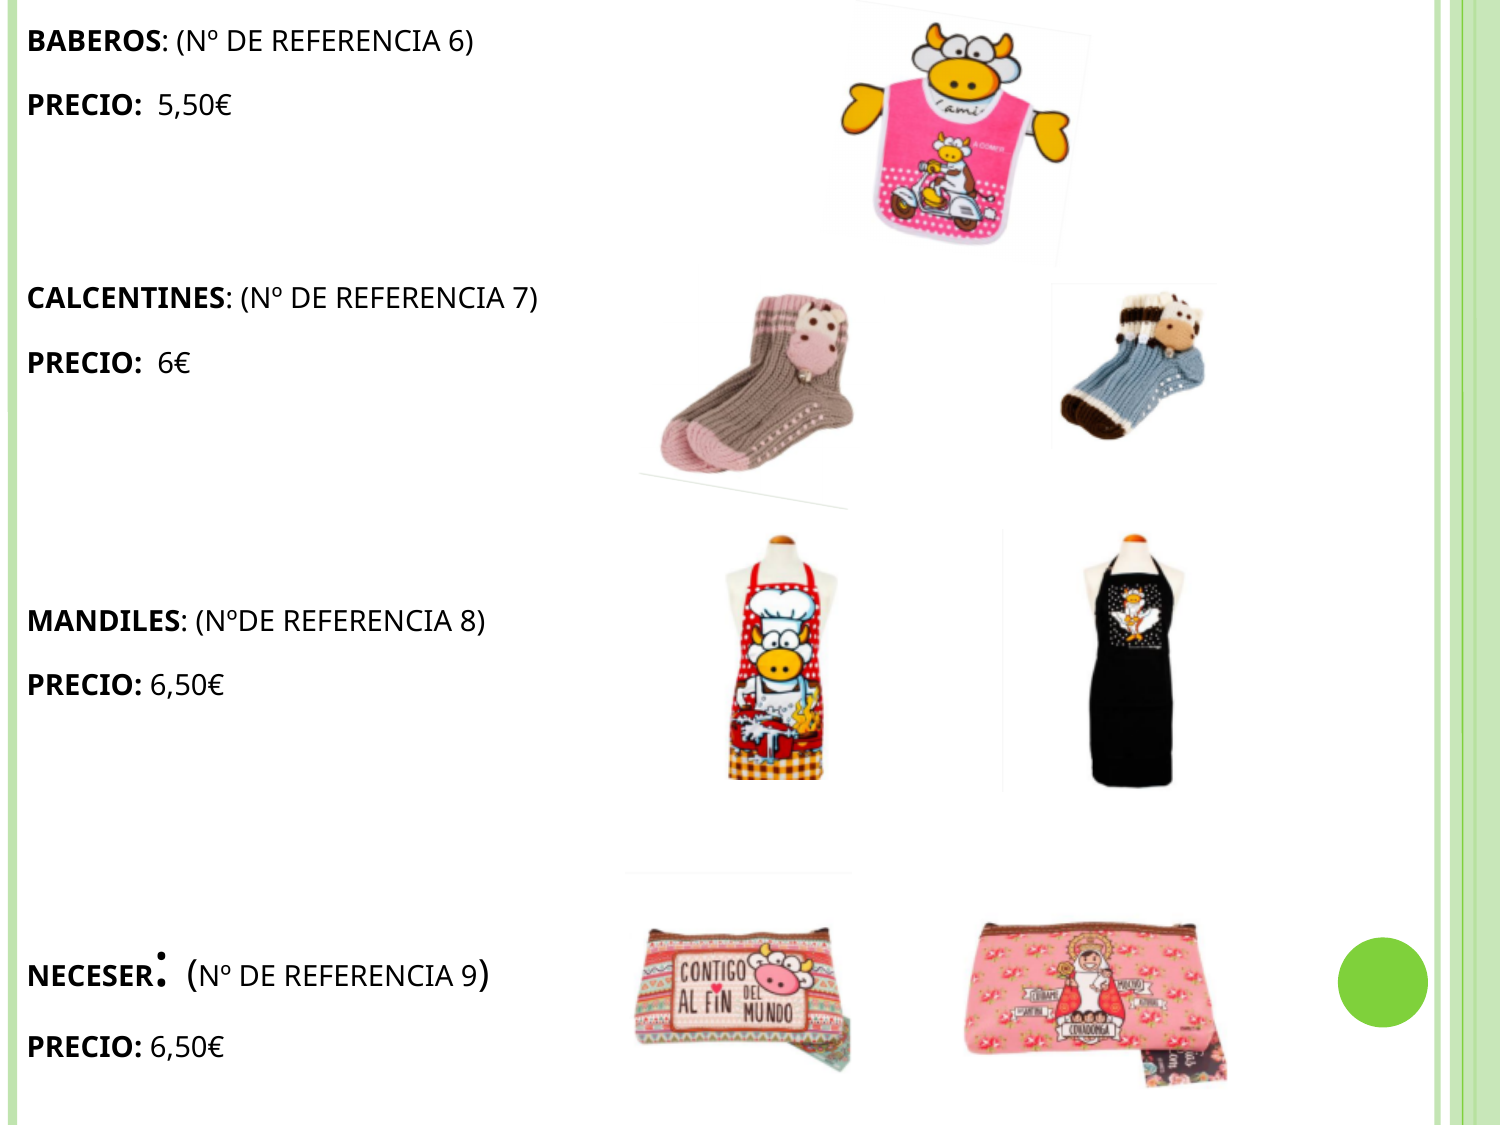

# BABEROS: (Nº DE REFERENCIA 6)
PRECIO: 5,50€
CALCENTINES: (Nº DE REFERENCIA 7)
PRECIO: 6€
MANDILES: (NºDE REFERENCIA 8)
PRECIO: 6,50€
NECESER: (Nº DE REFERENCIA 9)
PRECIO: 6,50€